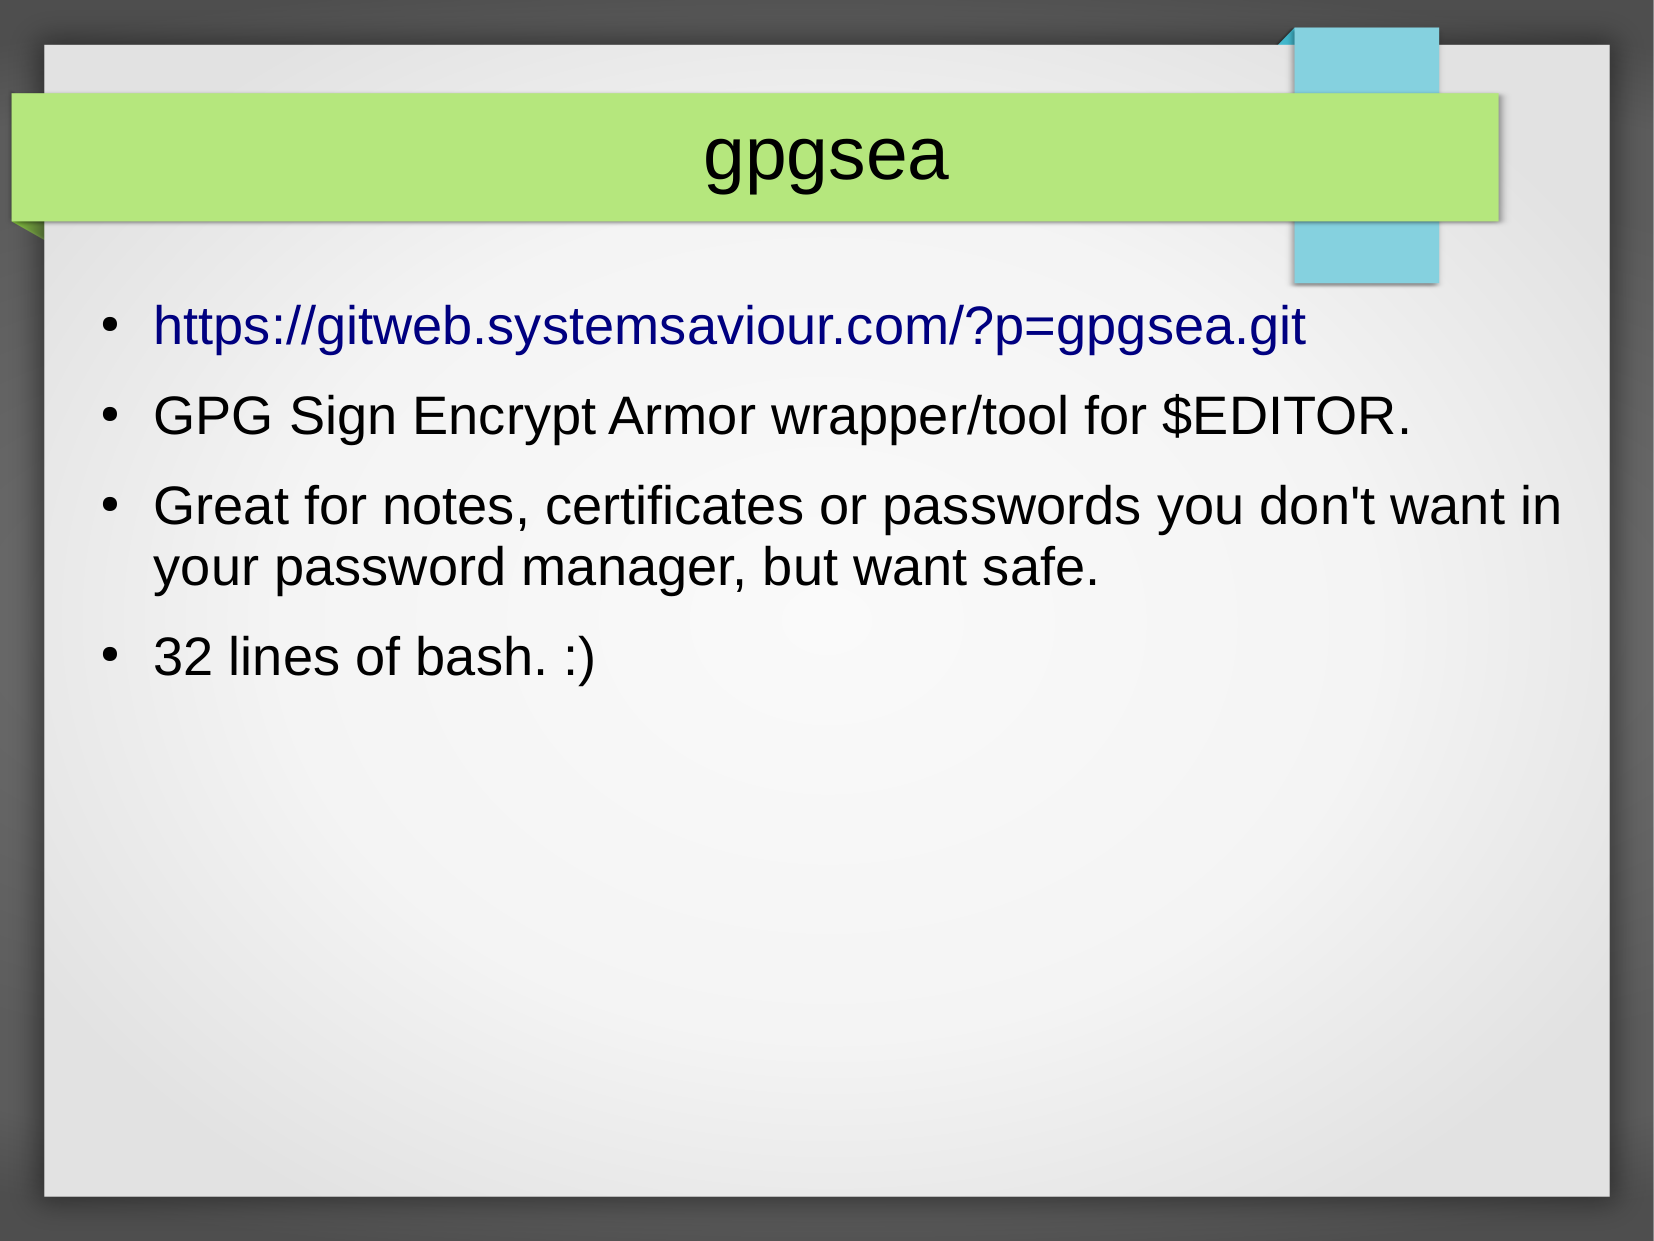

# gpgsea
https://gitweb.systemsaviour.com/?p=gpgsea.git
GPG Sign Encrypt Armor wrapper/tool for $EDITOR.
Great for notes, certificates or passwords you don't want in your password manager, but want safe.
32 lines of bash. :)